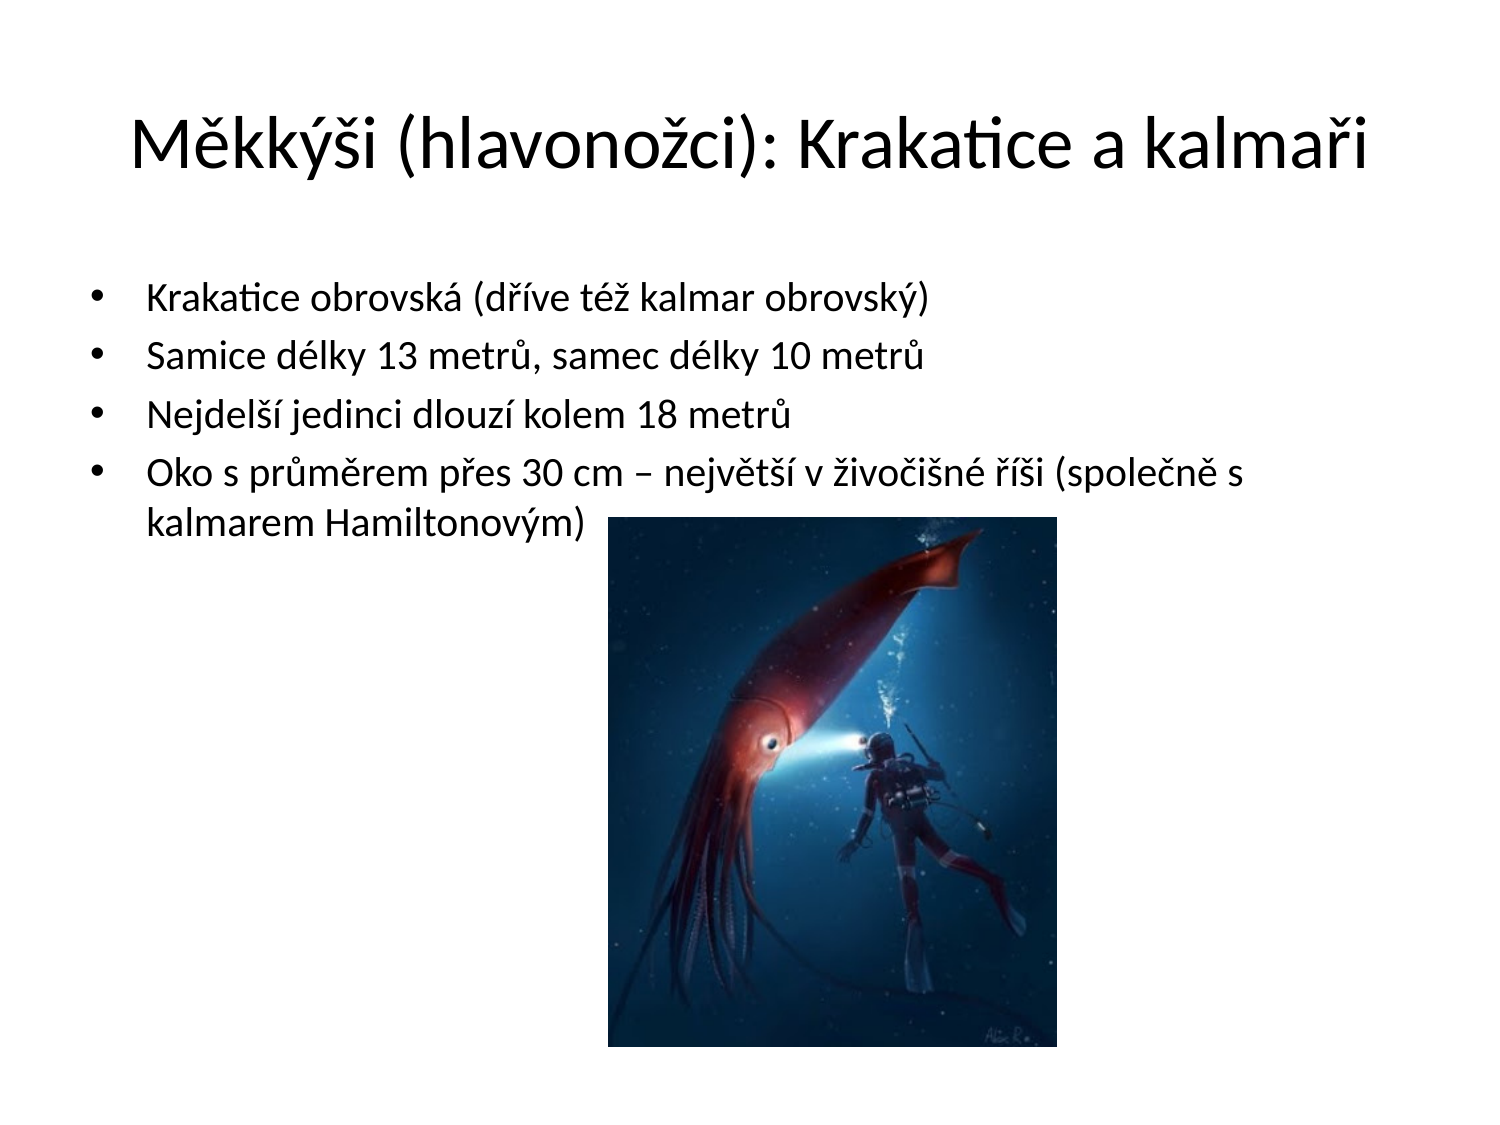

# Měkkýši (hlavonožci): Krakatice a kalmaři
Krakatice obrovská (dříve též kalmar obrovský)
Samice délky 13 metrů, samec délky 10 metrů
Nejdelší jedinci dlouzí kolem 18 metrů
Oko s průměrem přes 30 cm – největší v živočišné říši (společně s kalmarem Hamiltonovým)